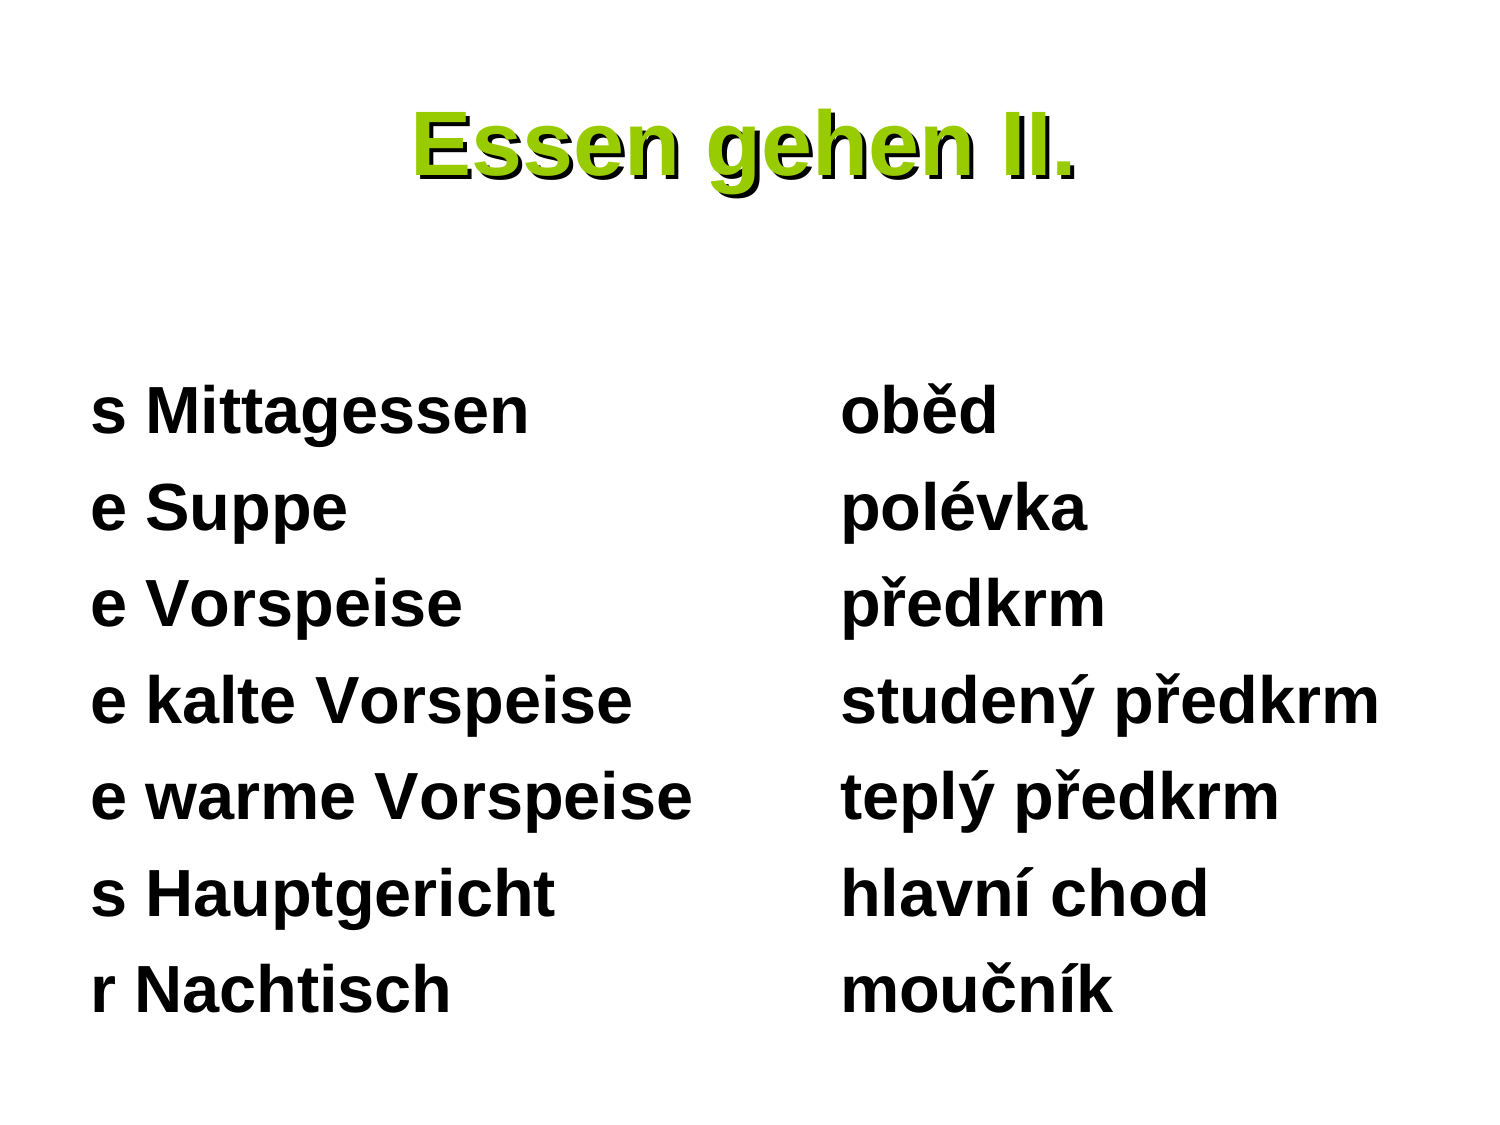

# Essen gehen II.
s Mittagessen 		oběd
e Suppe 				polévka
e Vorspeise 			předkrm
e kalte Vorspeise 		studený předkrm
e warme Vorspeise 	teplý předkrm
s Hauptgericht 		hlavní chod
r Nachtisch 			moučník